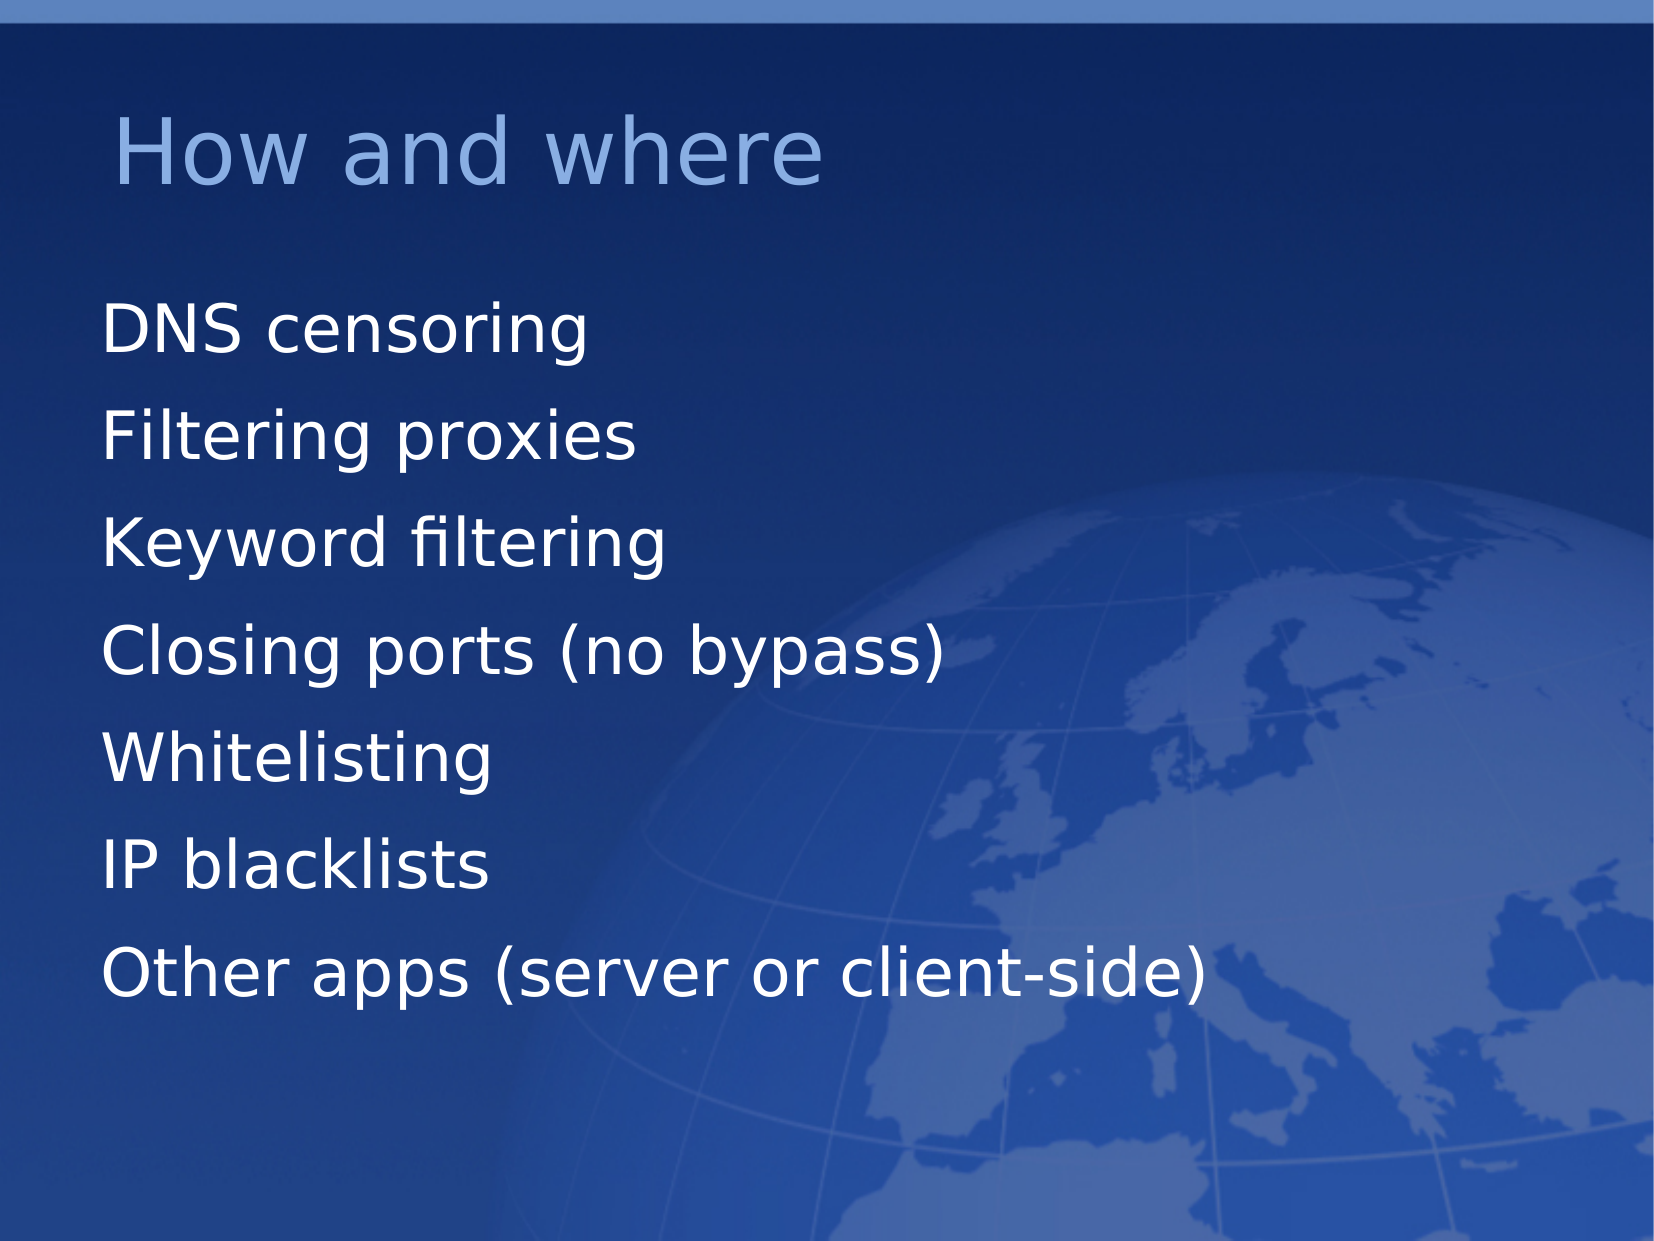

# How and where
DNS censoring
Filtering proxies
Keyword filtering
Closing ports (no bypass)
Whitelisting
IP blacklists
Other apps (server or client-side)